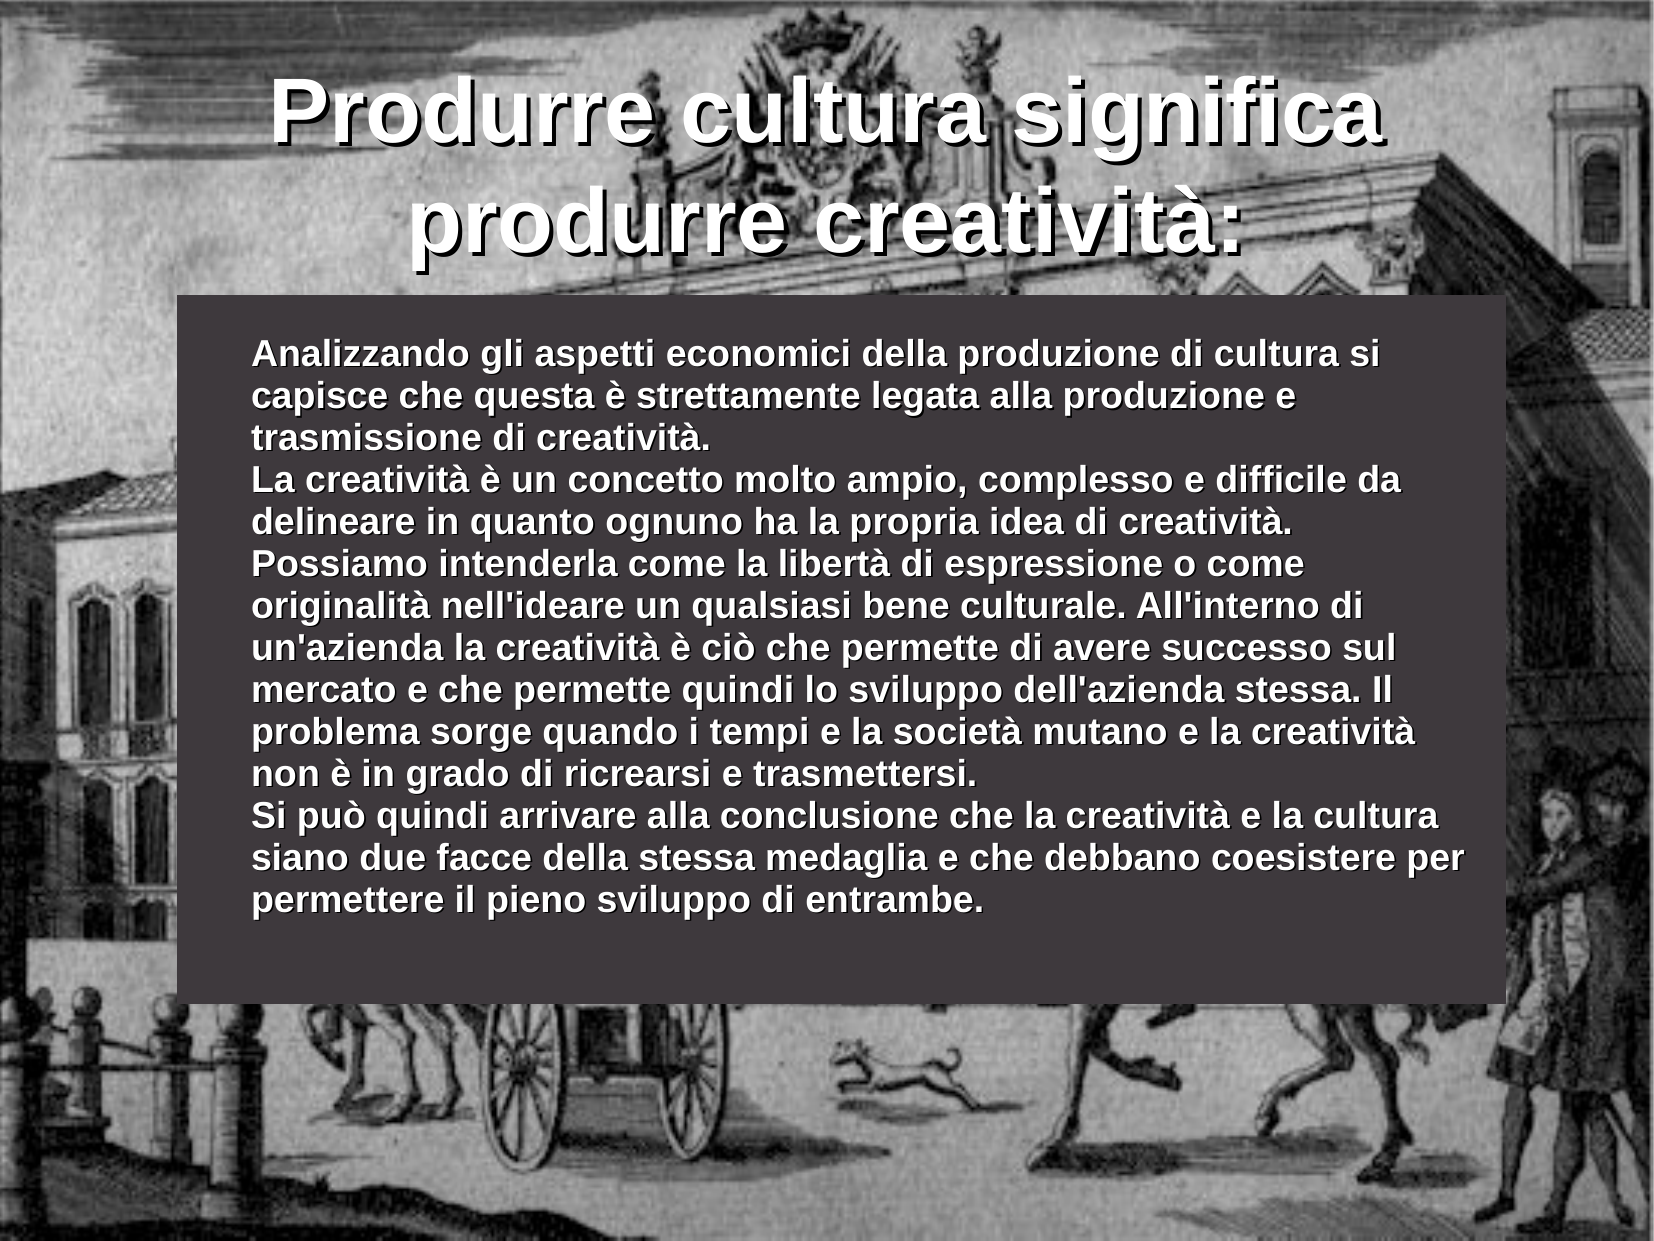

# Produrre cultura significa produrre creatività:
Analizzando gli aspetti economici della produzione di cultura si capisce che questa è strettamente legata alla produzione e trasmissione di creatività.
La creatività è un concetto molto ampio, complesso e difficile da delineare in quanto ognuno ha la propria idea di creatività.
Possiamo intenderla come la libertà di espressione o come originalità nell'ideare un qualsiasi bene culturale. All'interno di un'azienda la creatività è ciò che permette di avere successo sul mercato e che permette quindi lo sviluppo dell'azienda stessa. Il problema sorge quando i tempi e la società mutano e la creatività non è in grado di ricrearsi e trasmettersi.
Si può quindi arrivare alla conclusione che la creatività e la cultura siano due facce della stessa medaglia e che debbano coesistere per permettere il pieno sviluppo di entrambe.